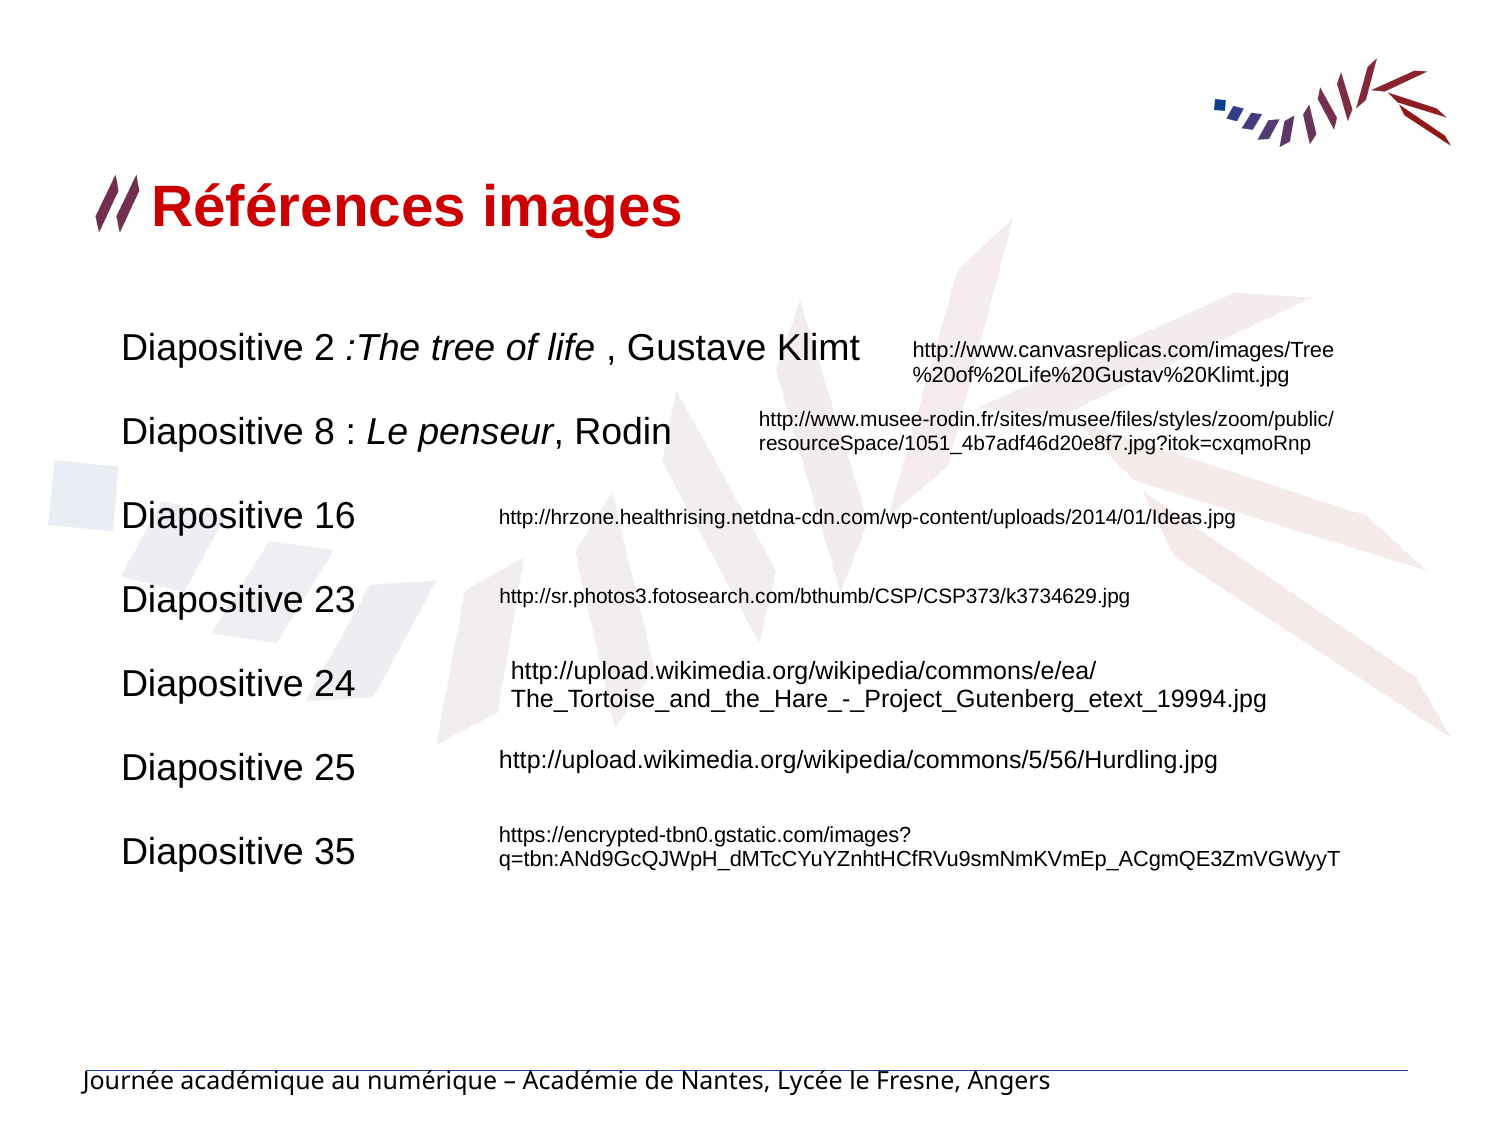

# Références images
Diapositive 2 :The tree of life , Gustave Klimt
Diapositive 8 : Le penseur, Rodin
Diapositive 16
Diapositive 23
Diapositive 24
Diapositive 25
Diapositive 35
http://www.canvasreplicas.com/images/Tree%20of%20Life%20Gustav%20Klimt.jpg
http://www.musee-rodin.fr/sites/musee/files/styles/zoom/public/resourceSpace/1051_4b7adf46d20e8f7.jpg?itok=cxqmoRnp
http://hrzone.healthrising.netdna-cdn.com/wp-content/uploads/2014/01/Ideas.jpg
http://sr.photos3.fotosearch.com/bthumb/CSP/CSP373/k3734629.jpg
http://upload.wikimedia.org/wikipedia/commons/e/ea/The_Tortoise_and_the_Hare_-_Project_Gutenberg_etext_19994.jpg
http://upload.wikimedia.org/wikipedia/commons/5/56/Hurdling.jpg
https://encrypted-tbn0.gstatic.com/images?q=tbn:ANd9GcQJWpH_dMTcCYuYZnhtHCfRVu9smNmKVmEp_ACgmQE3ZmVGWyyT
Journée académique au numérique – Académie de Nantes, Lycée le Fresne, Angers